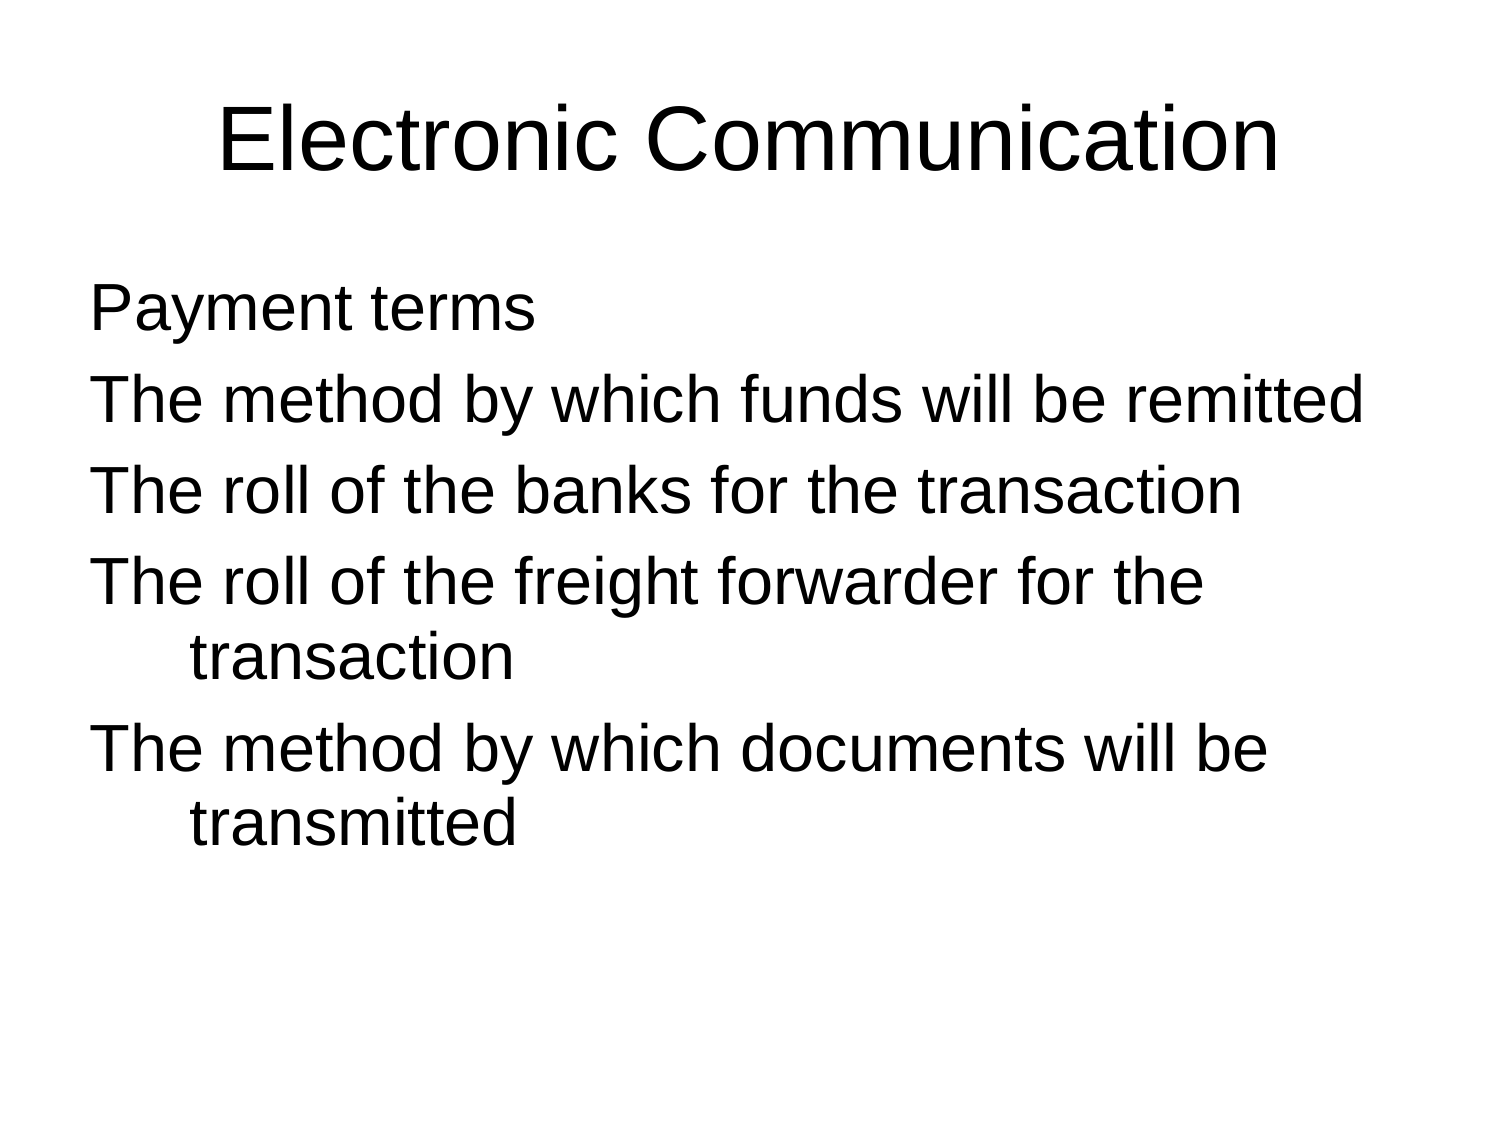

# Electronic Communication
Payment terms
The method by which funds will be remitted
The roll of the banks for the transaction
The roll of the freight forwarder for the transaction
The method by which documents will be transmitted